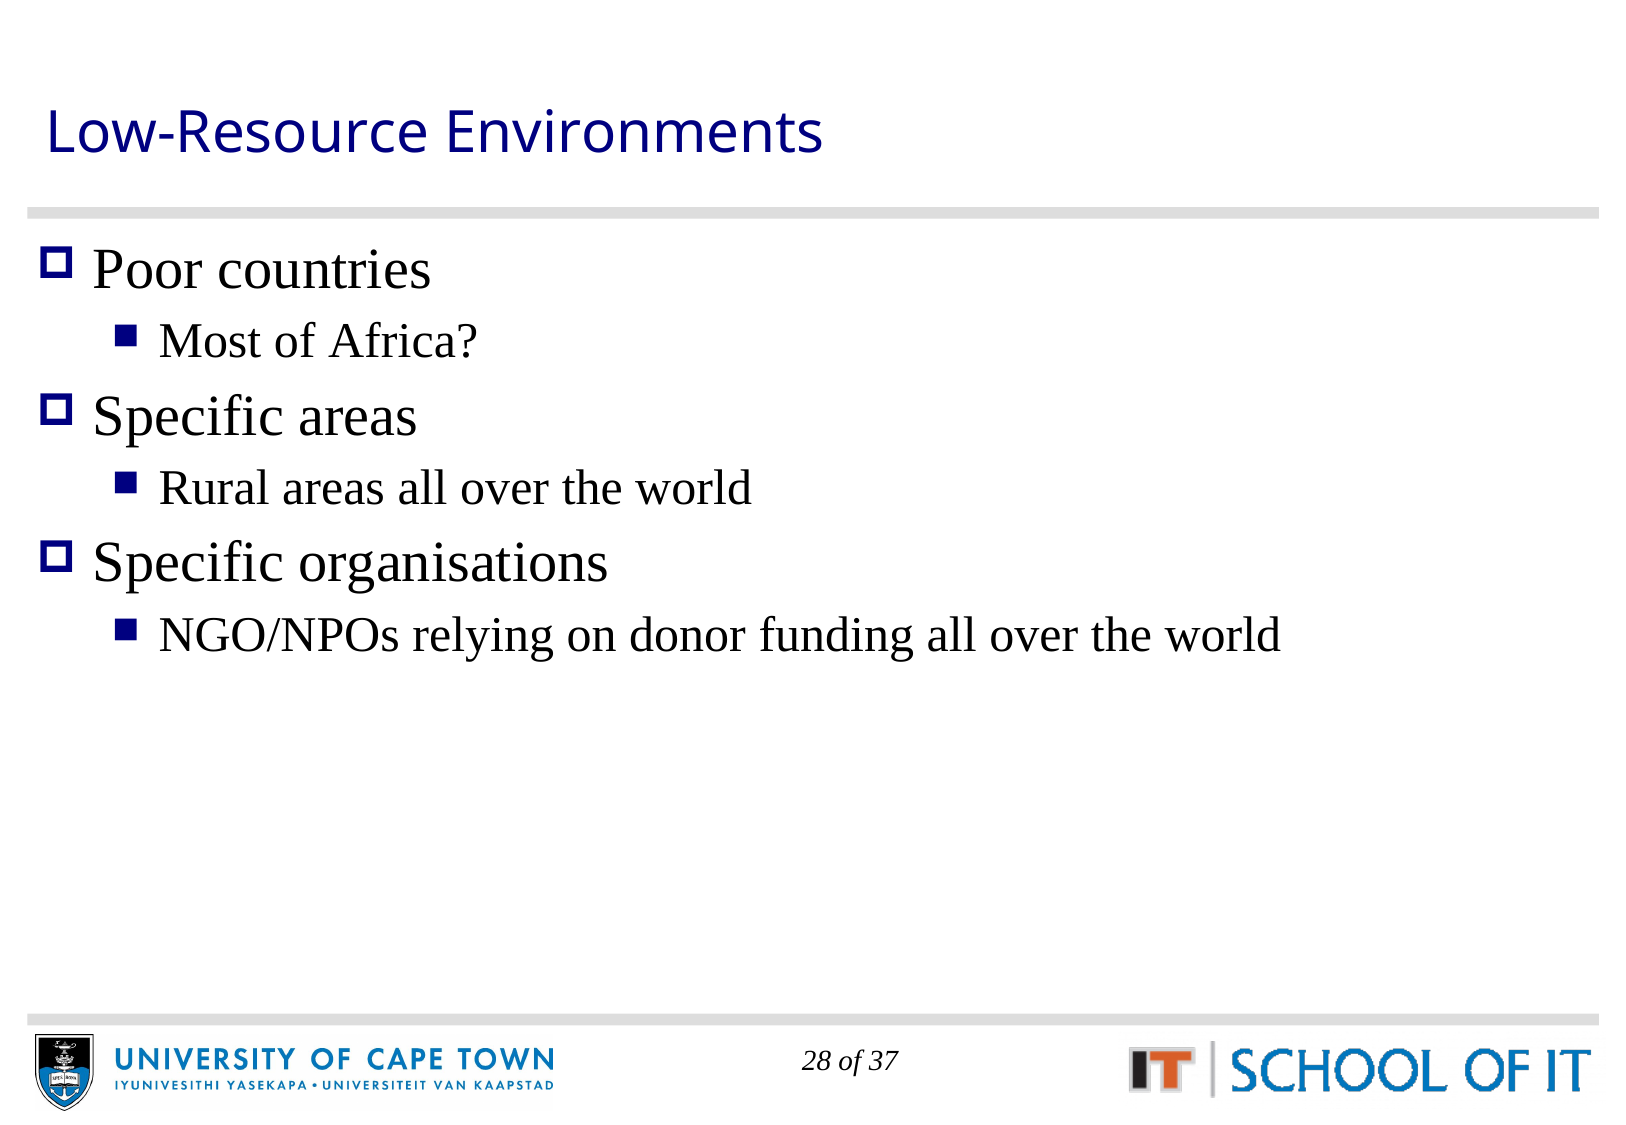

# Low-Resource Environments
Poor countries
Most of Africa?
Specific areas
Rural areas all over the world
Specific organisations
NGO/NPOs relying on donor funding all over the world
28